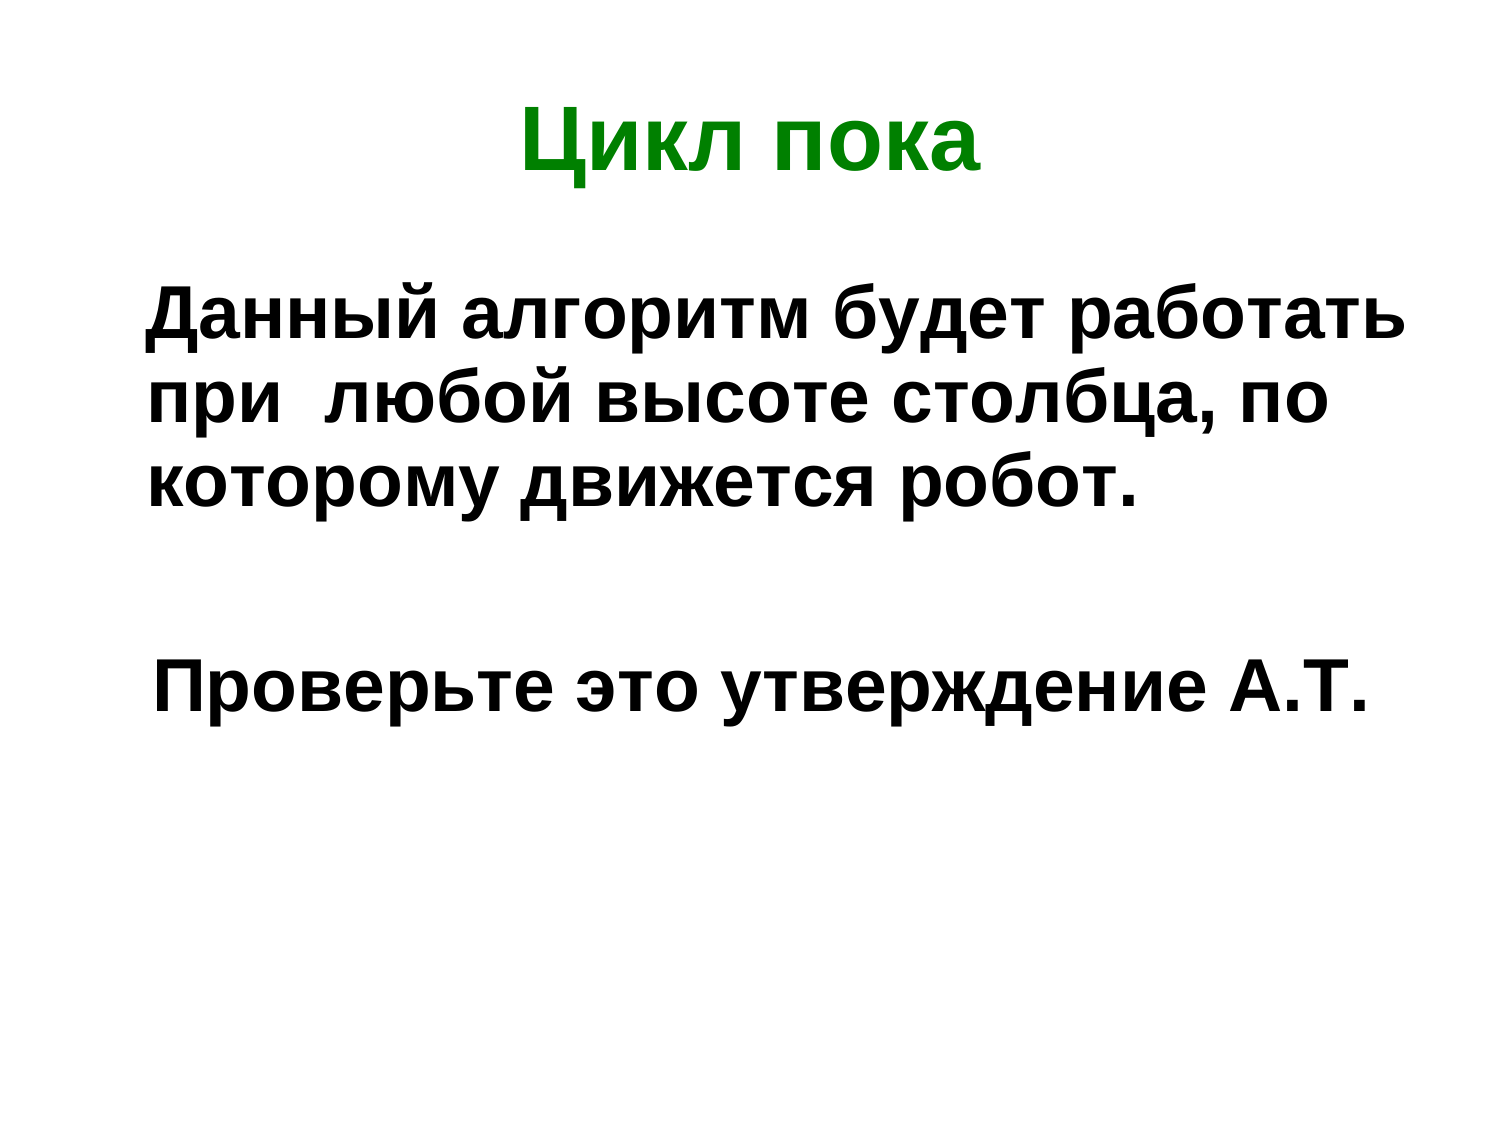

# Цикл пока
 Данный алгоритм будет работать при любой высоте столбца, по которому движется робот.
 Проверьте это утверждение А.Т.